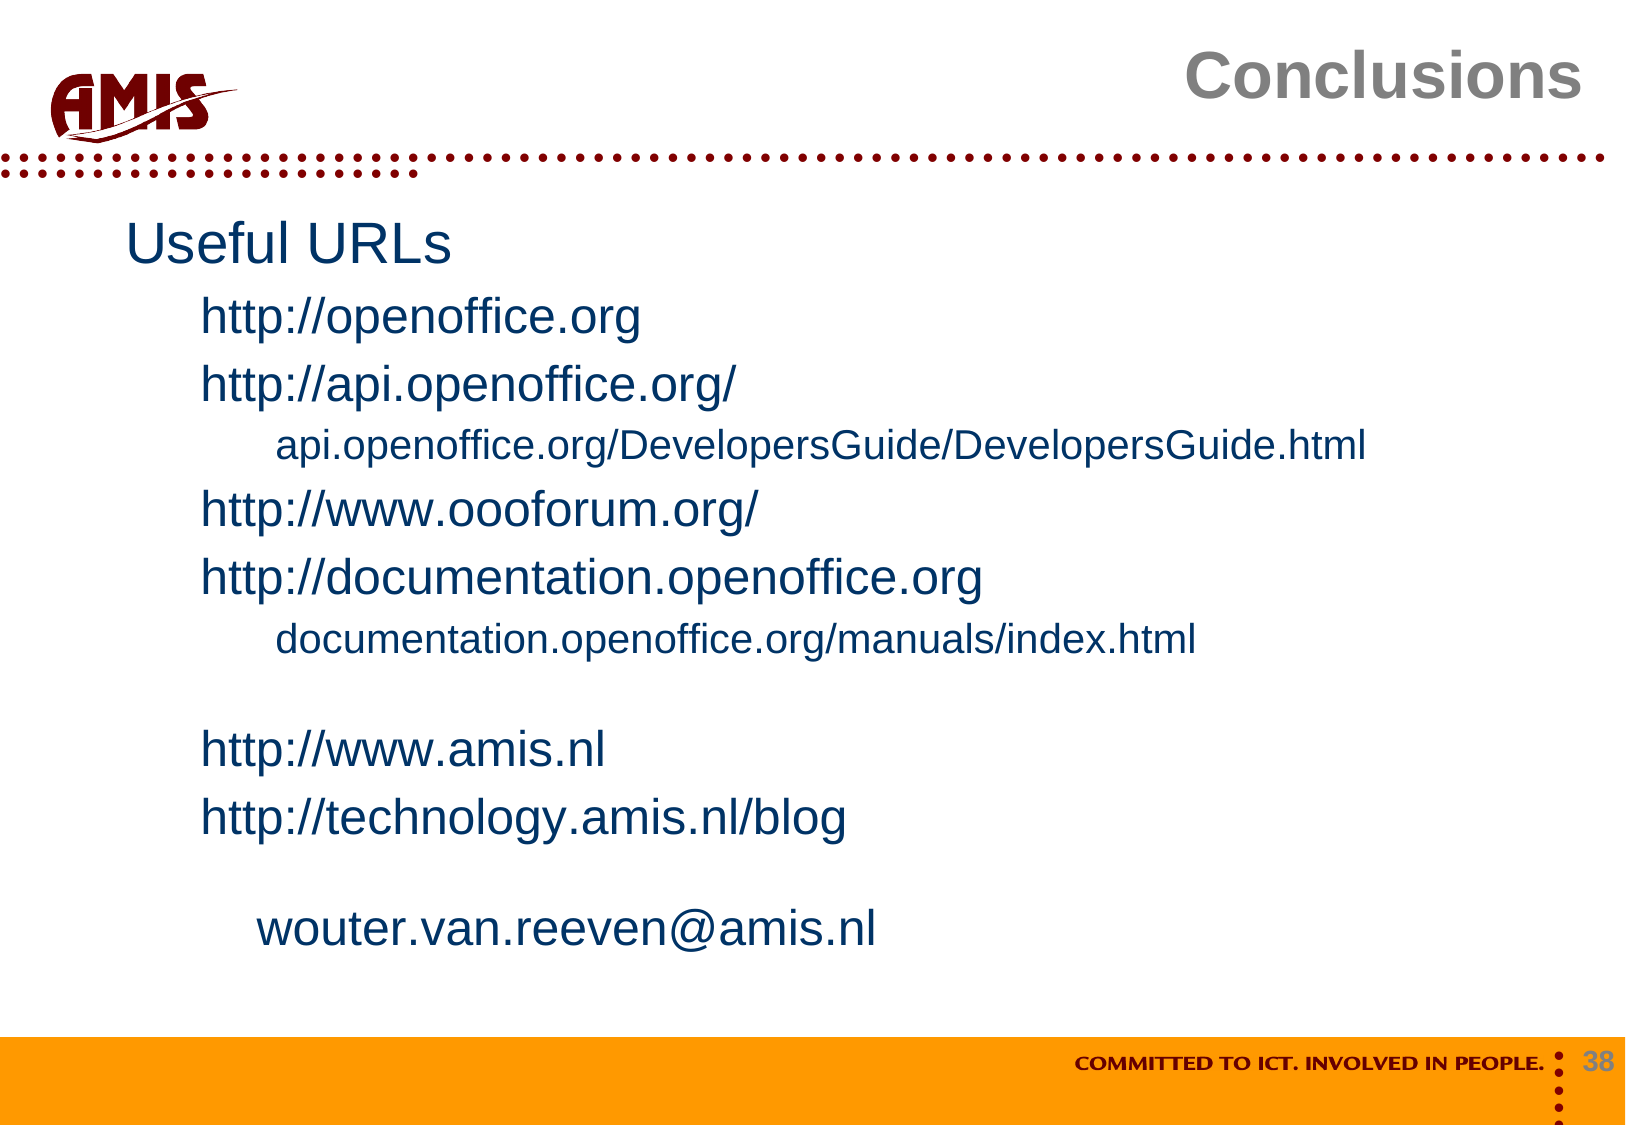

# Conclusions
Useful URLs
http://openoffice.org
http://api.openoffice.org/
api.openoffice.org/DevelopersGuide/DevelopersGuide.html
http://www.oooforum.org/
http://documentation.openoffice.org
documentation.openoffice.org/manuals/index.html
http://www.amis.nl
http://technology.amis.nl/blog
wouter.van.reeven@amis.nl